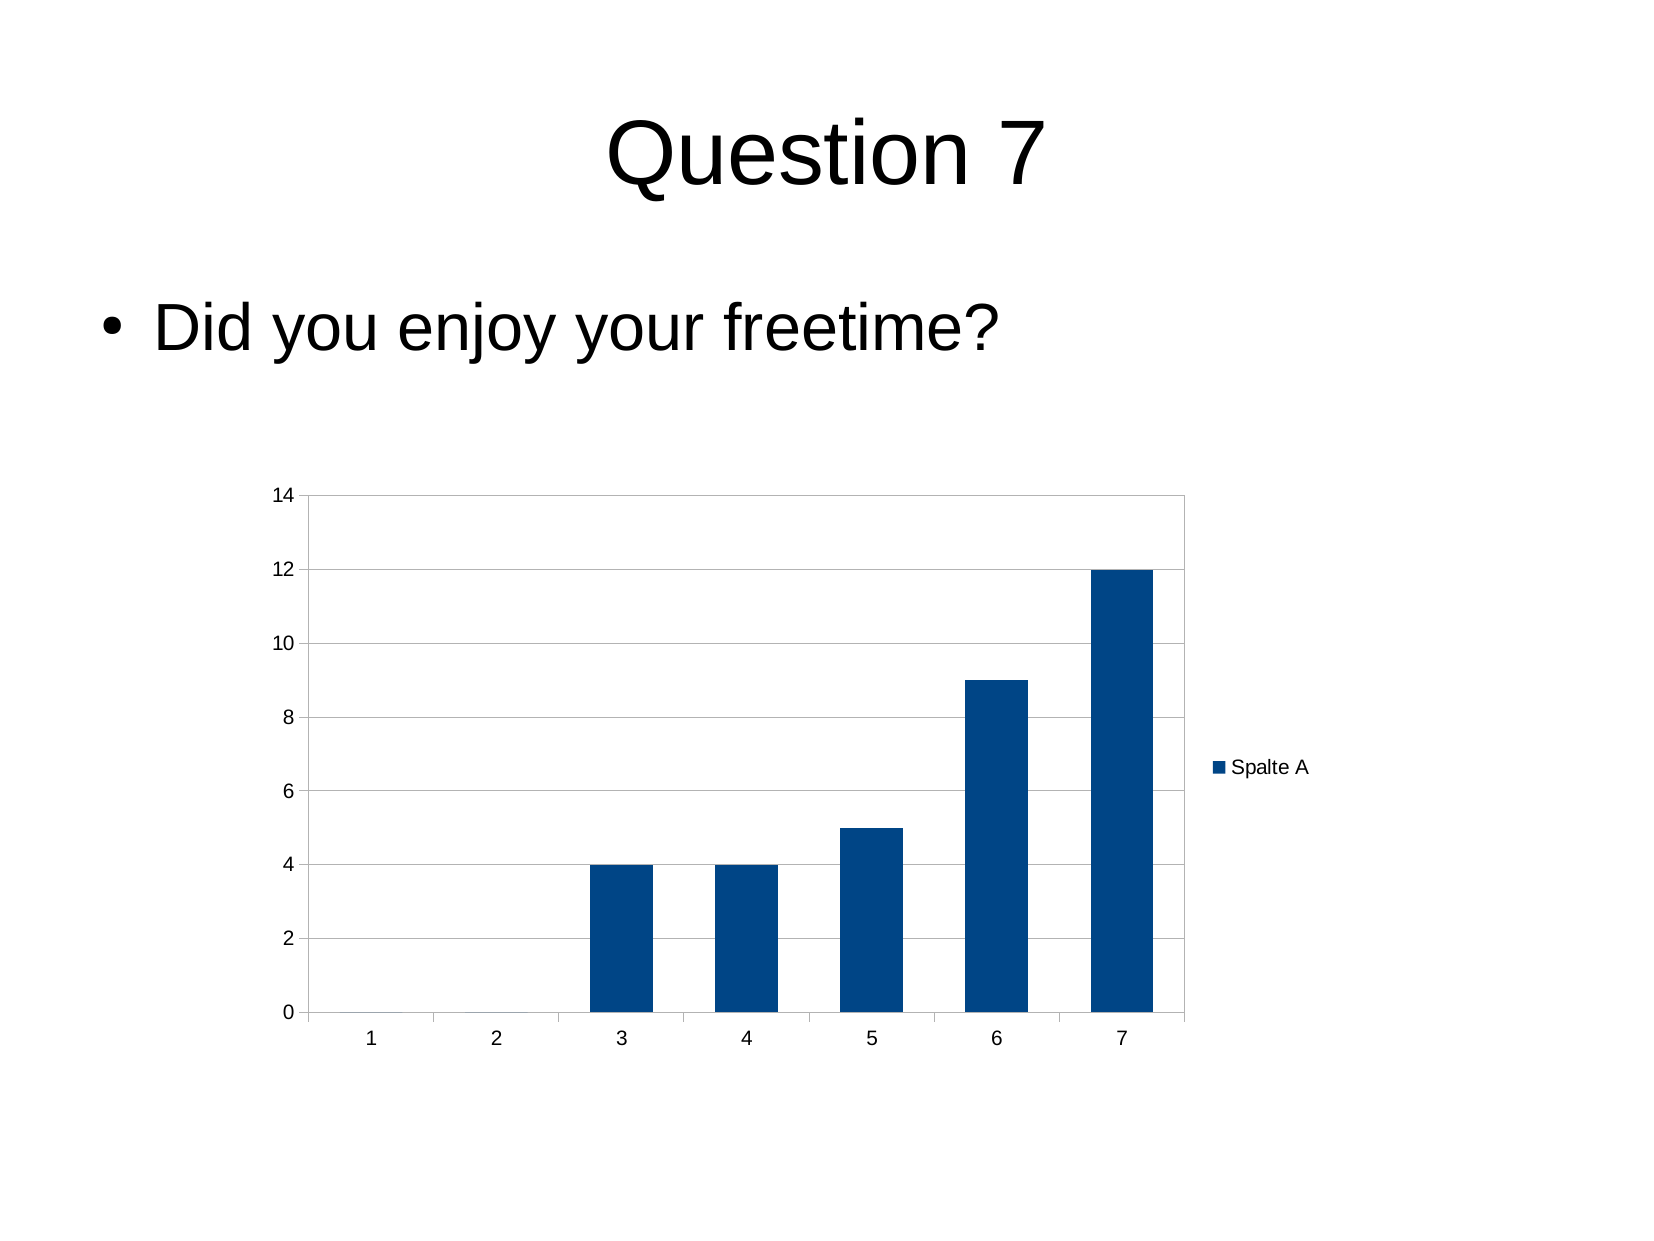

# Question 7
Did you enjoy your freetime?
### Chart
| Category | Spalte A |
|---|---|
| 1 | 0.0 |
| 2 | 0.0 |
| 3 | 4.0 |
| 4 | 4.0 |
| 5 | 5.0 |
| 6 | 9.0 |
| 7 | 12.0 |